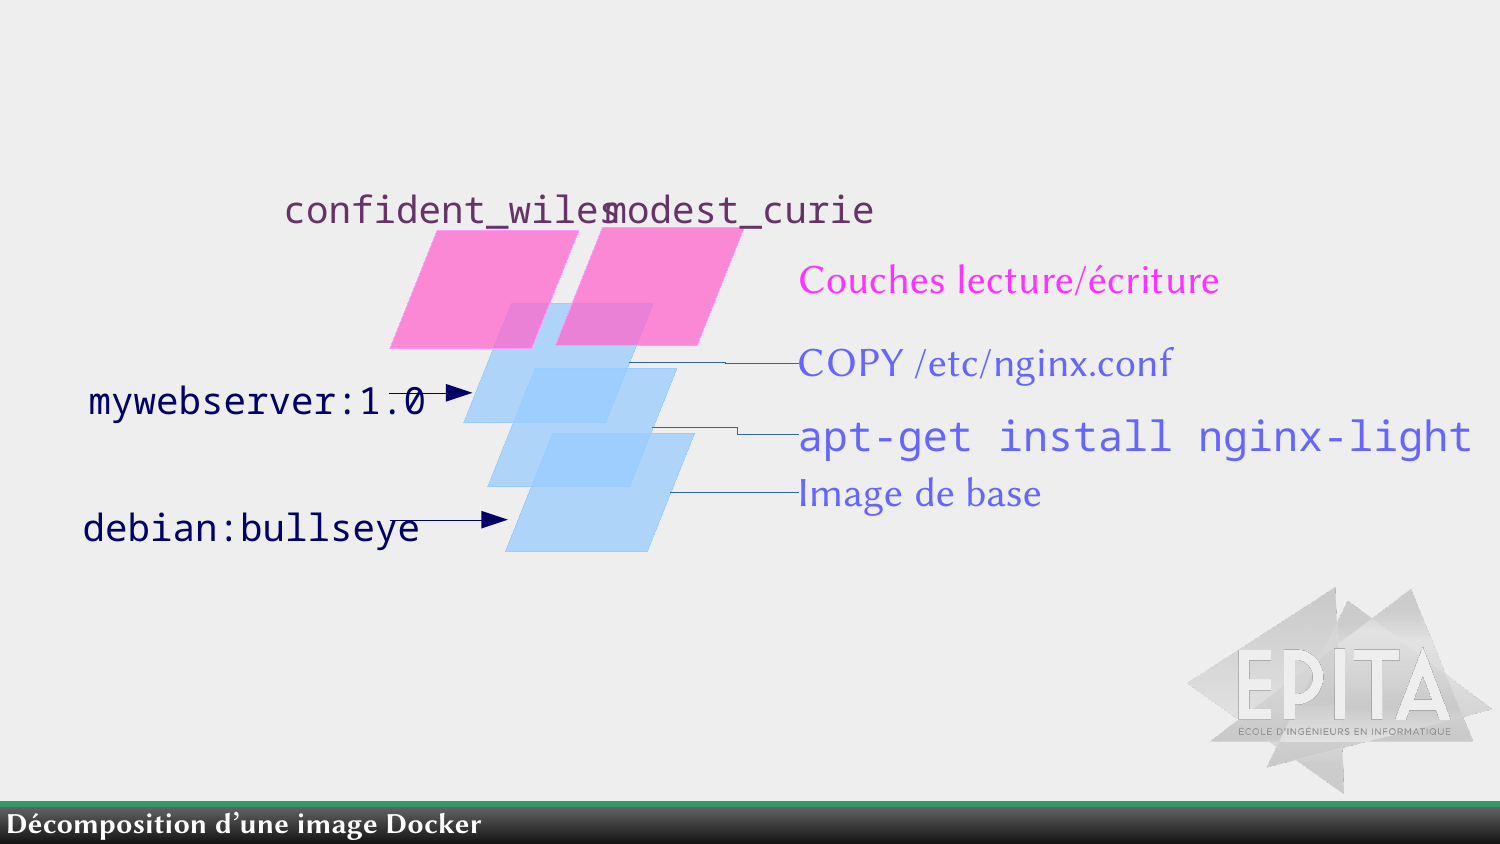

confident_wiles
modest_curie
Couches lecture/écriture
COPY /etc/nginx.conf
mywebserver:1.0
apt-get install nginx-light
Image de base
debian:bullseye
# Décomposition d’une image Docker